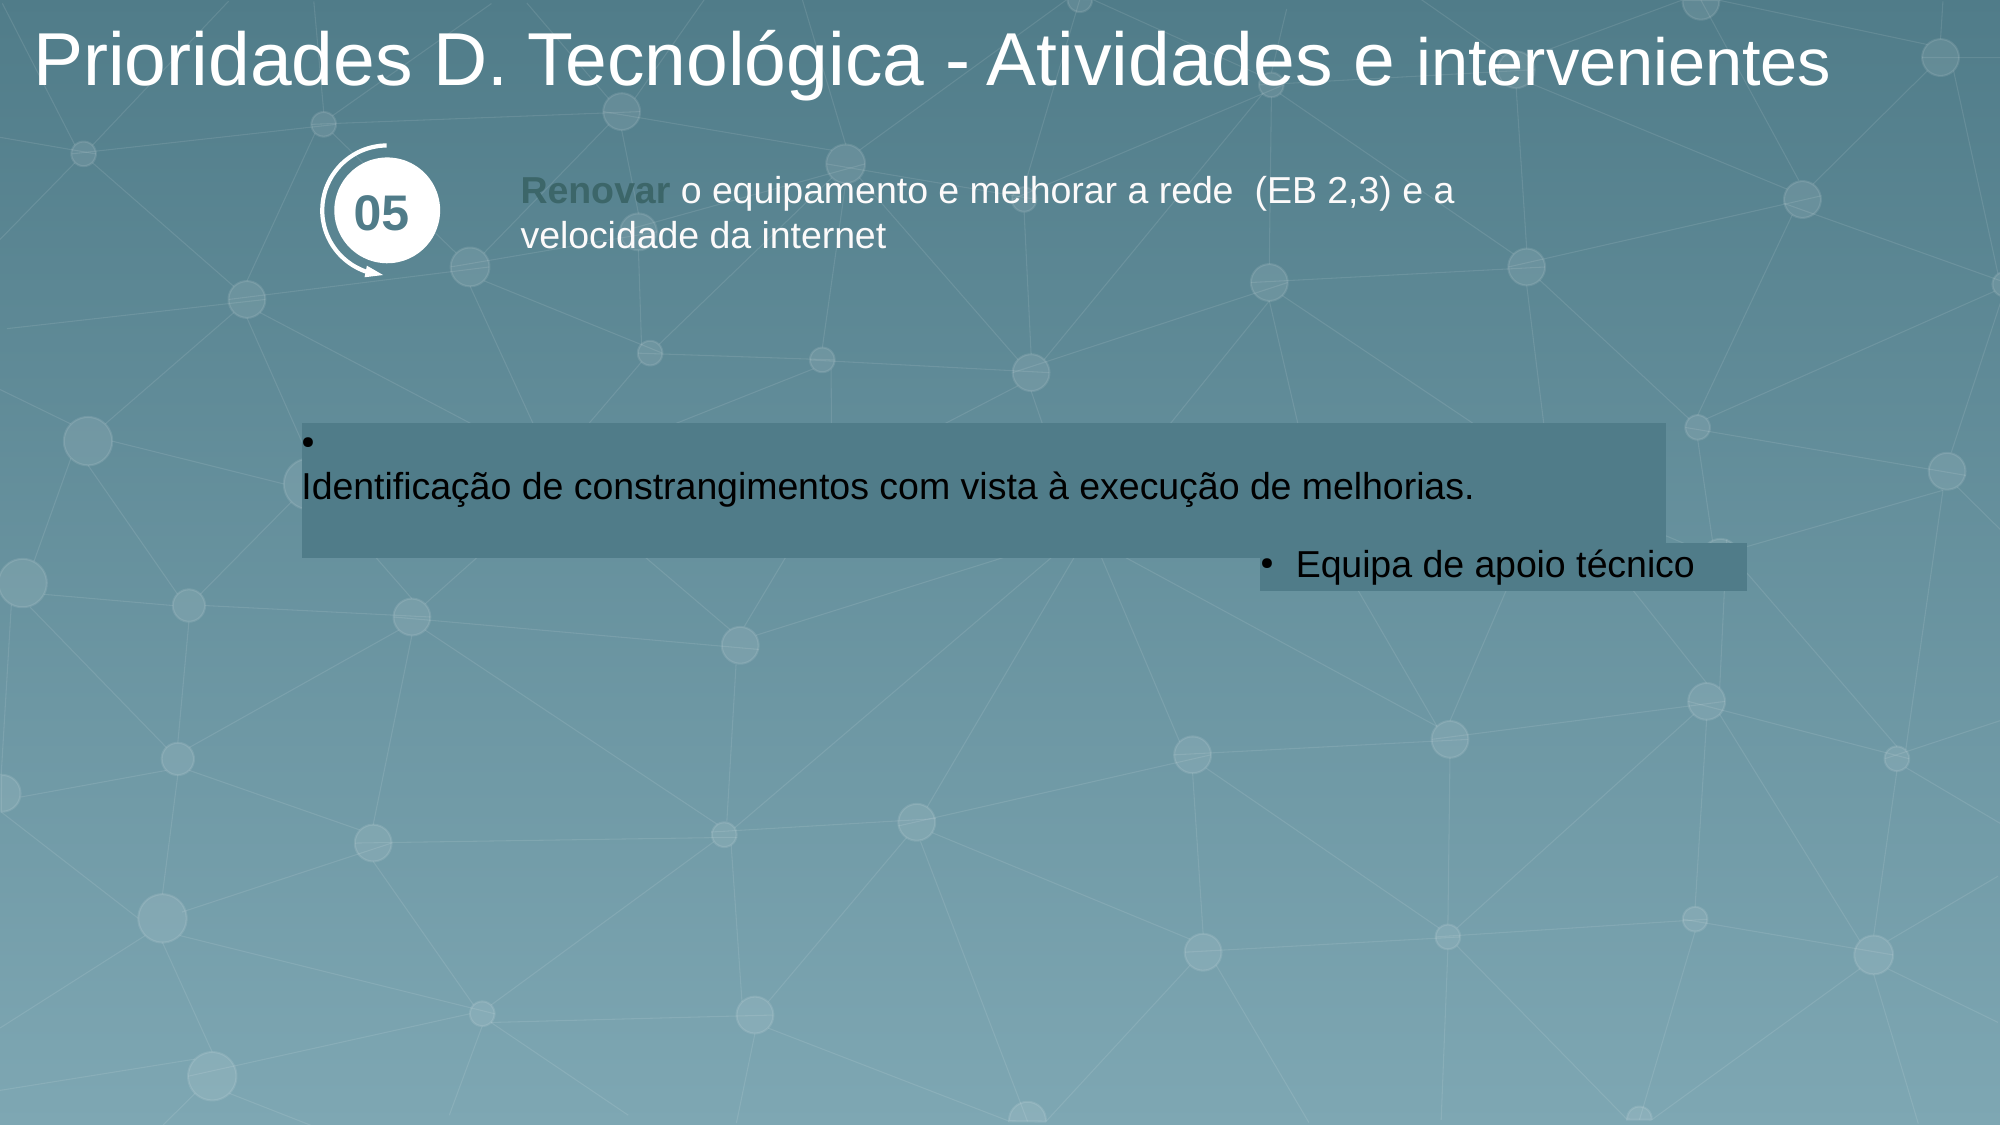

Prioridades D. Tecnológica - Atividades e intervenientes
Renovar o equipamento e melhorar a rede  (EB 2,3) e a velocidade da internet
05
| Identificação de constrangimentos com vista à execução de melhorias. |
| --- |
| Equipa de apoio técnico |
| --- |